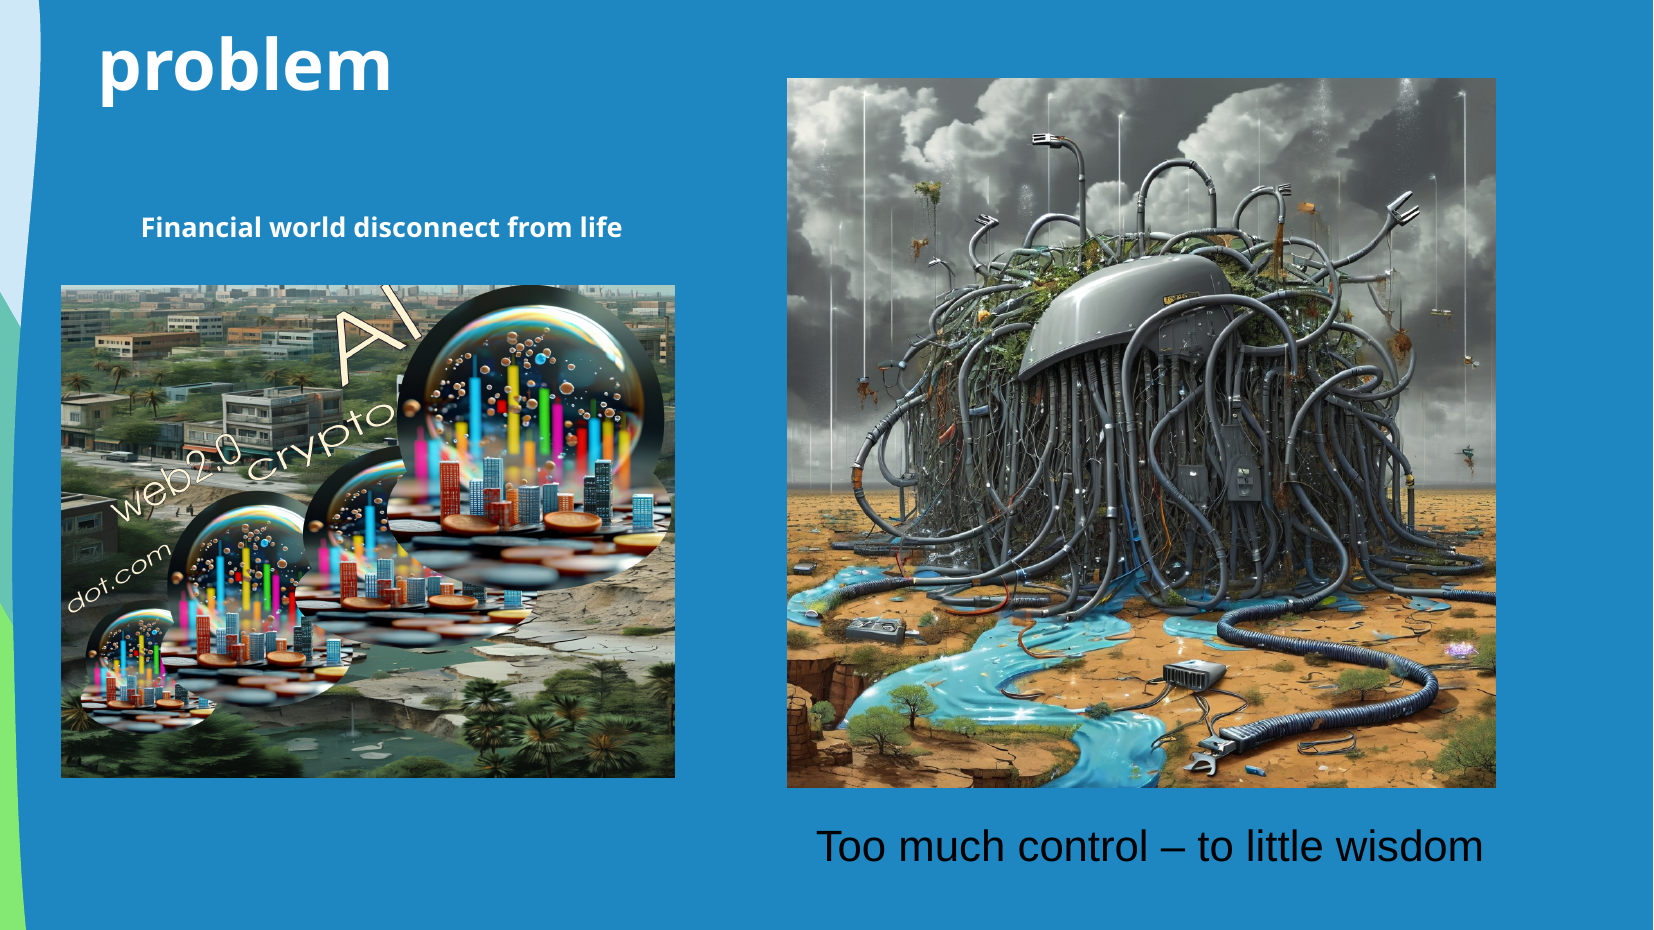

problem
Financial world disconnect from life
Too much control – to little wisdom